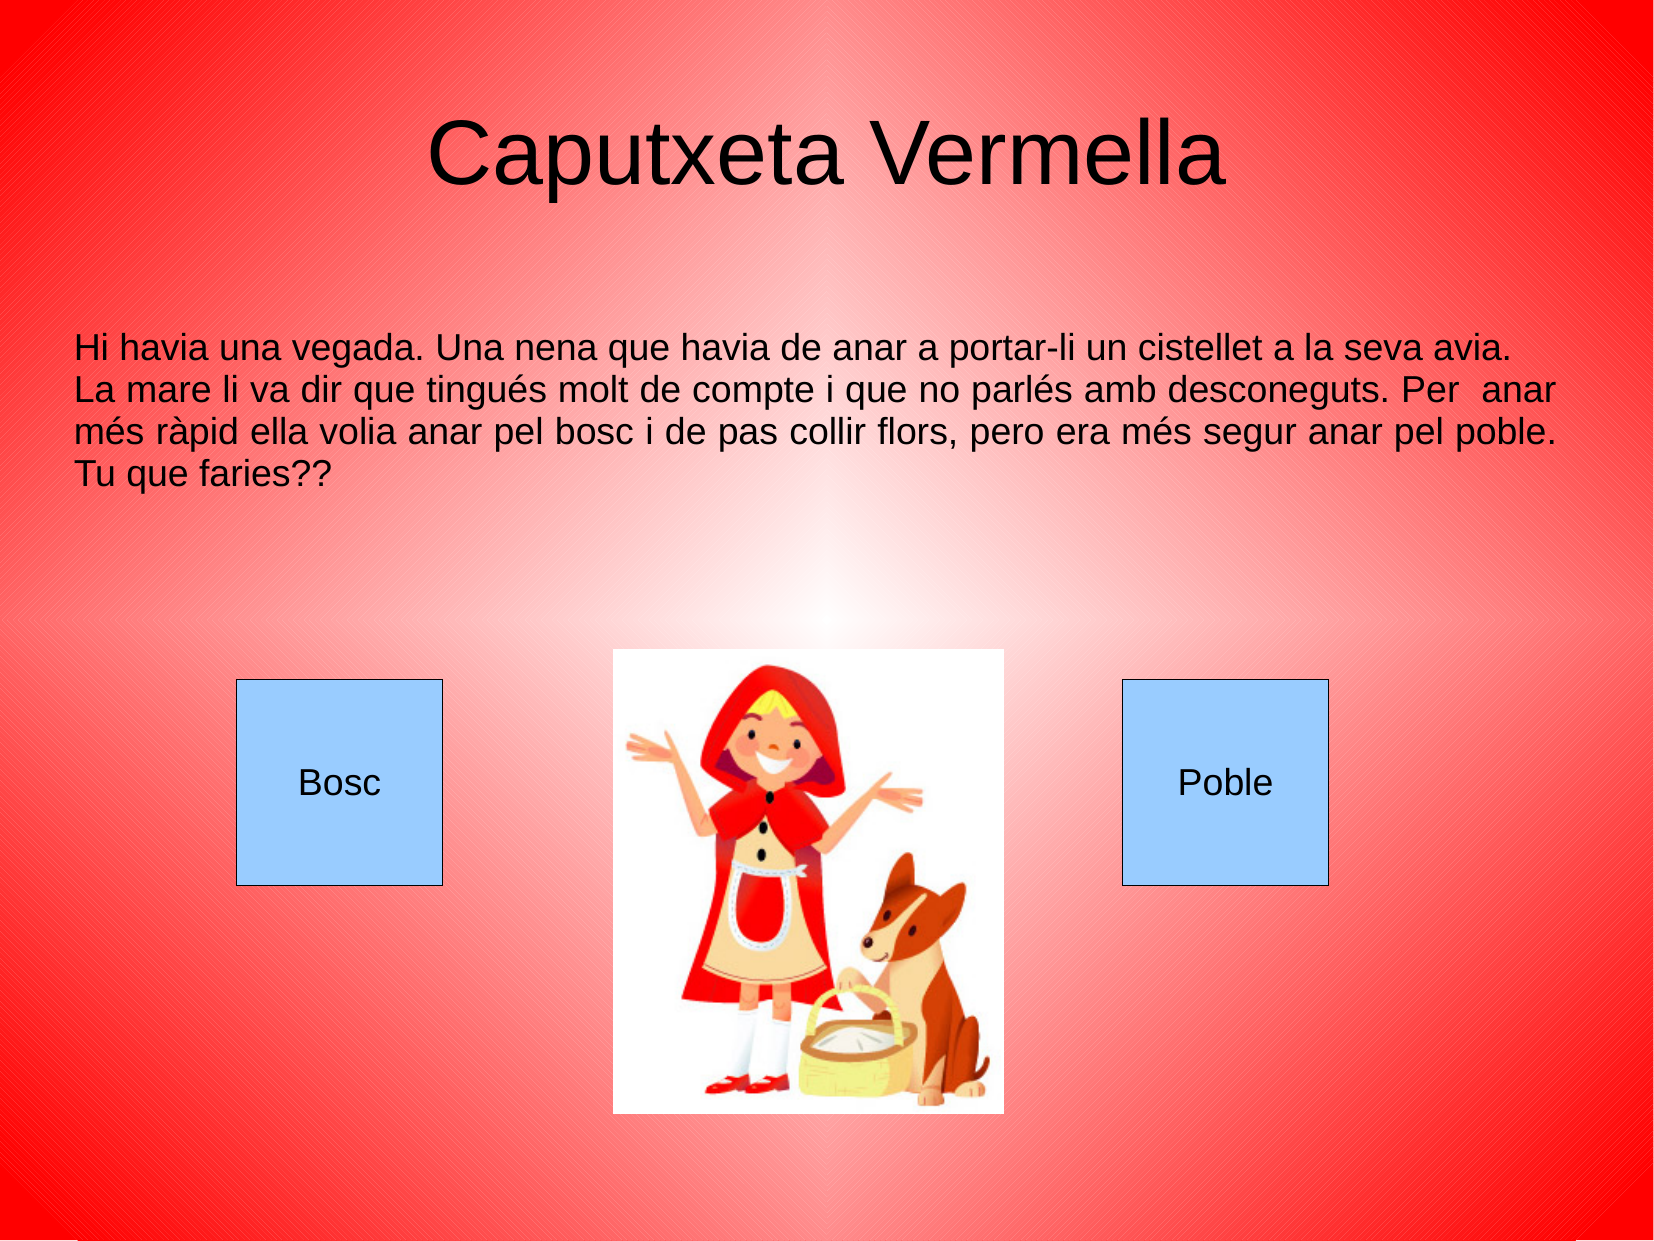

# Caputxeta Vermella
Hi havia una vegada. Una nena que havia de anar a portar-li un cistellet a la seva avia.
La mare li va dir que tingués molt de compte i que no parlés amb desconeguts. Per anar més ràpid ella volia anar pel bosc i de pas collir flors, pero era més segur anar pel poble. Tu que faries??
Bosc
Poble